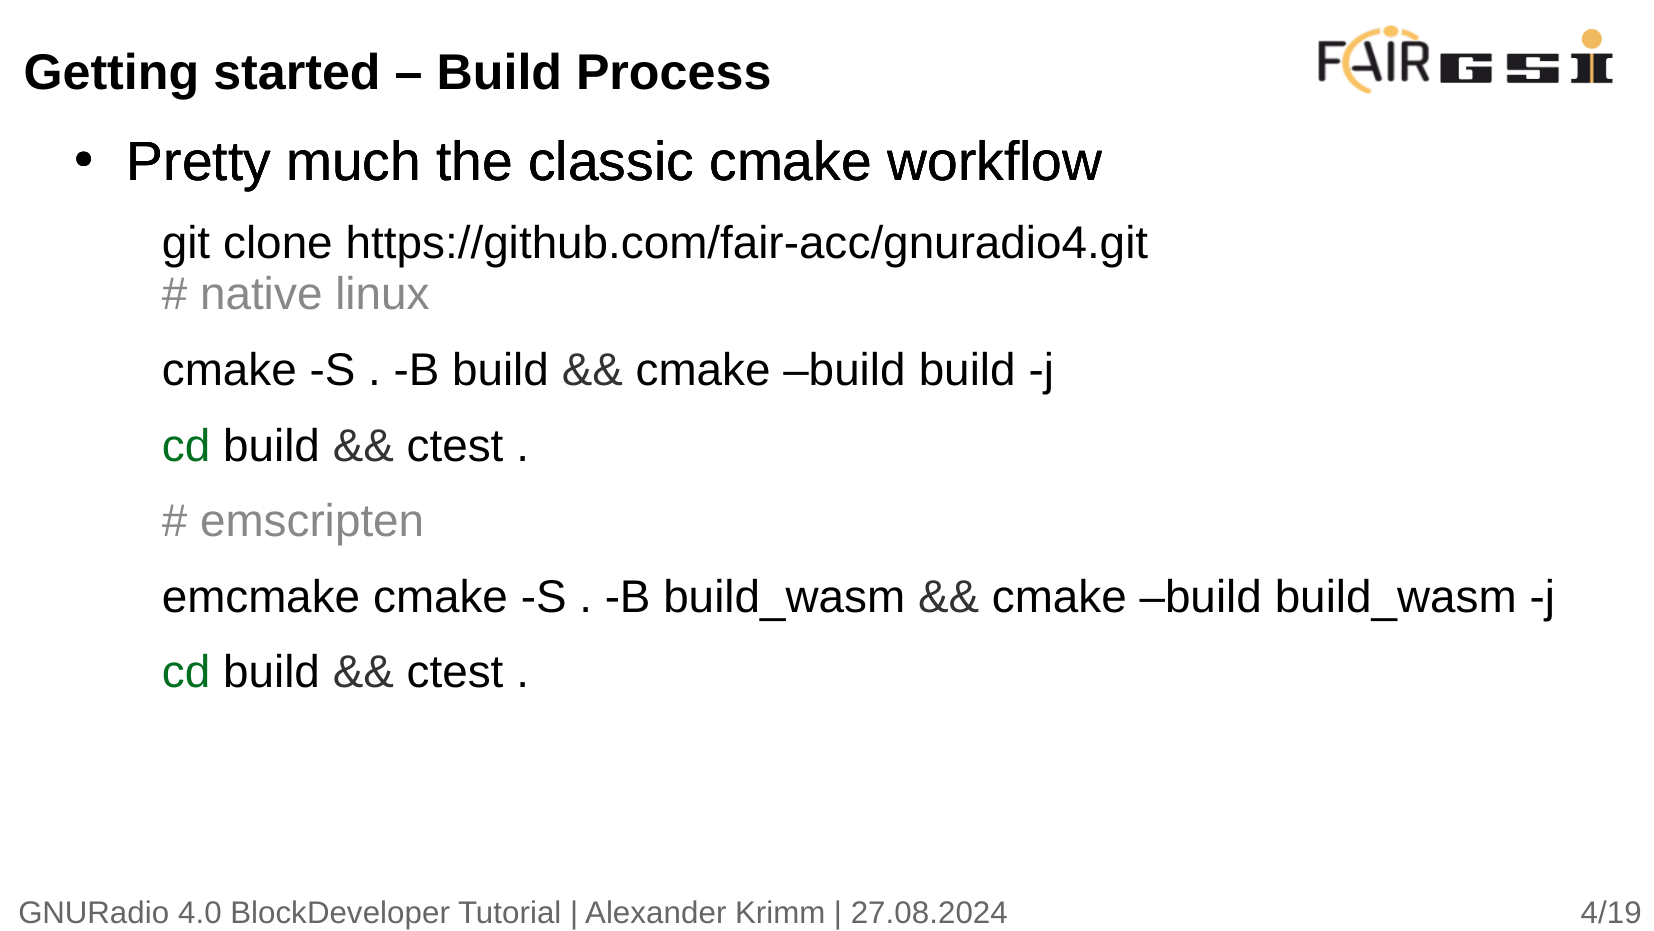

# Getting started – Build Process
Pretty much the classic cmake workflow
Pretty much the classic cmake workflow
Pretty much the classic cmake workflow
git clone https://github.com/fair-acc/gnuradio4.git
# native linux
cmake -S . -B build && cmake –build build -j
cd build && ctest .
# emscripten
emcmake cmake -S . -B build_wasm && cmake –build build_wasm -j
cd build && ctest .